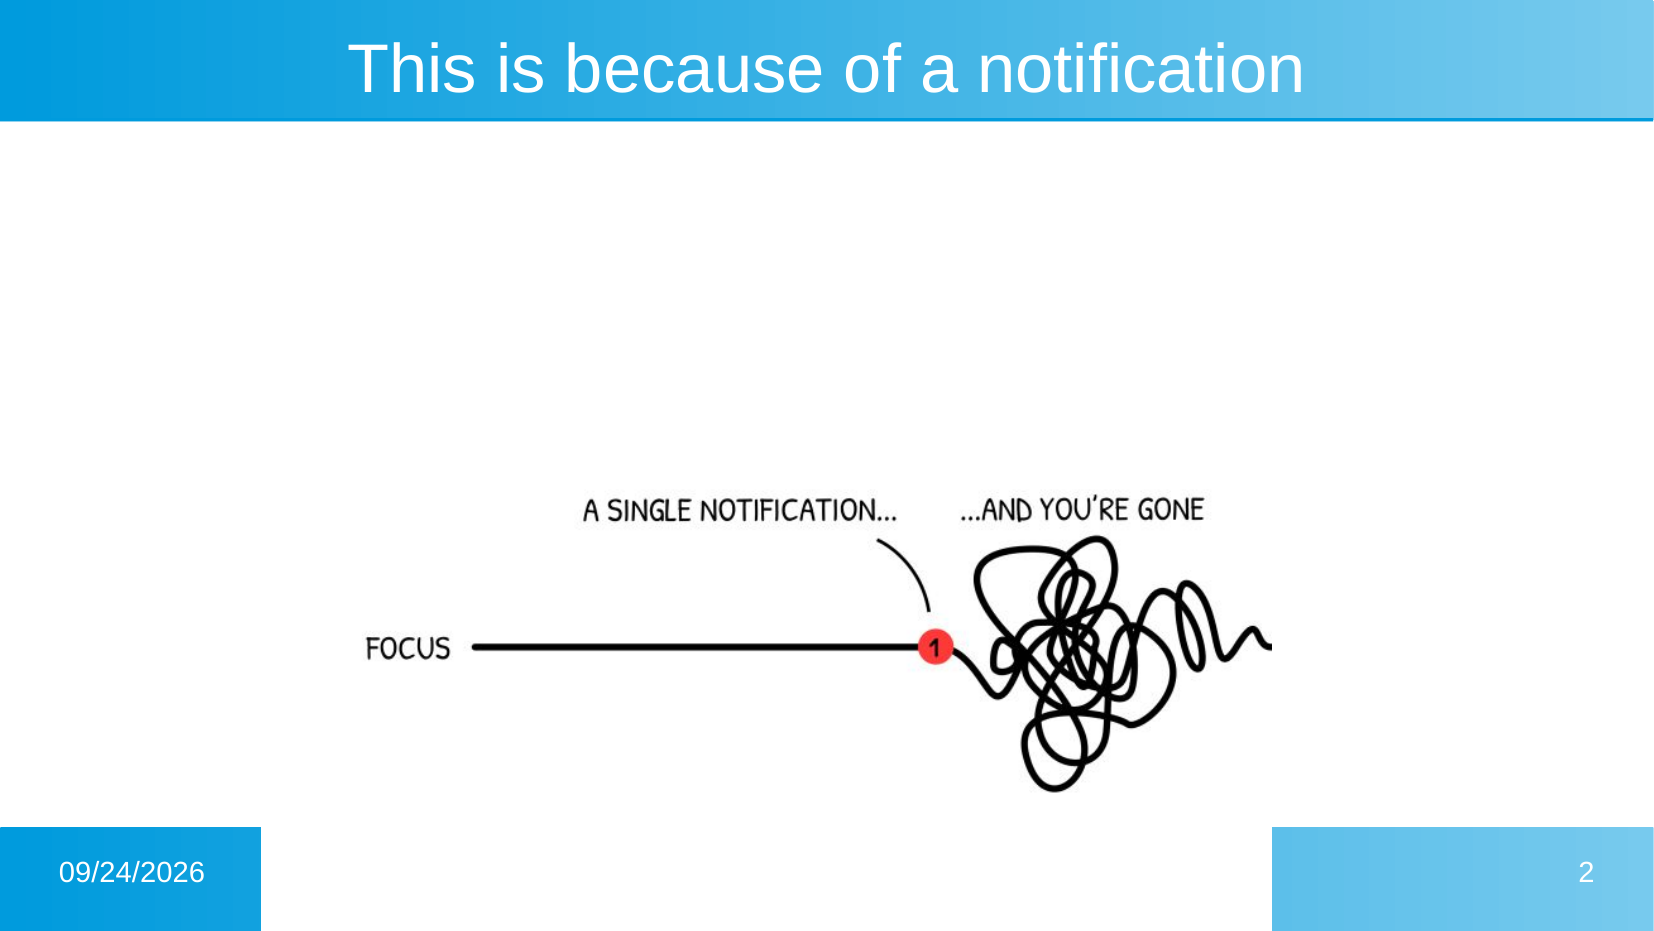

# This is because of a notification
2